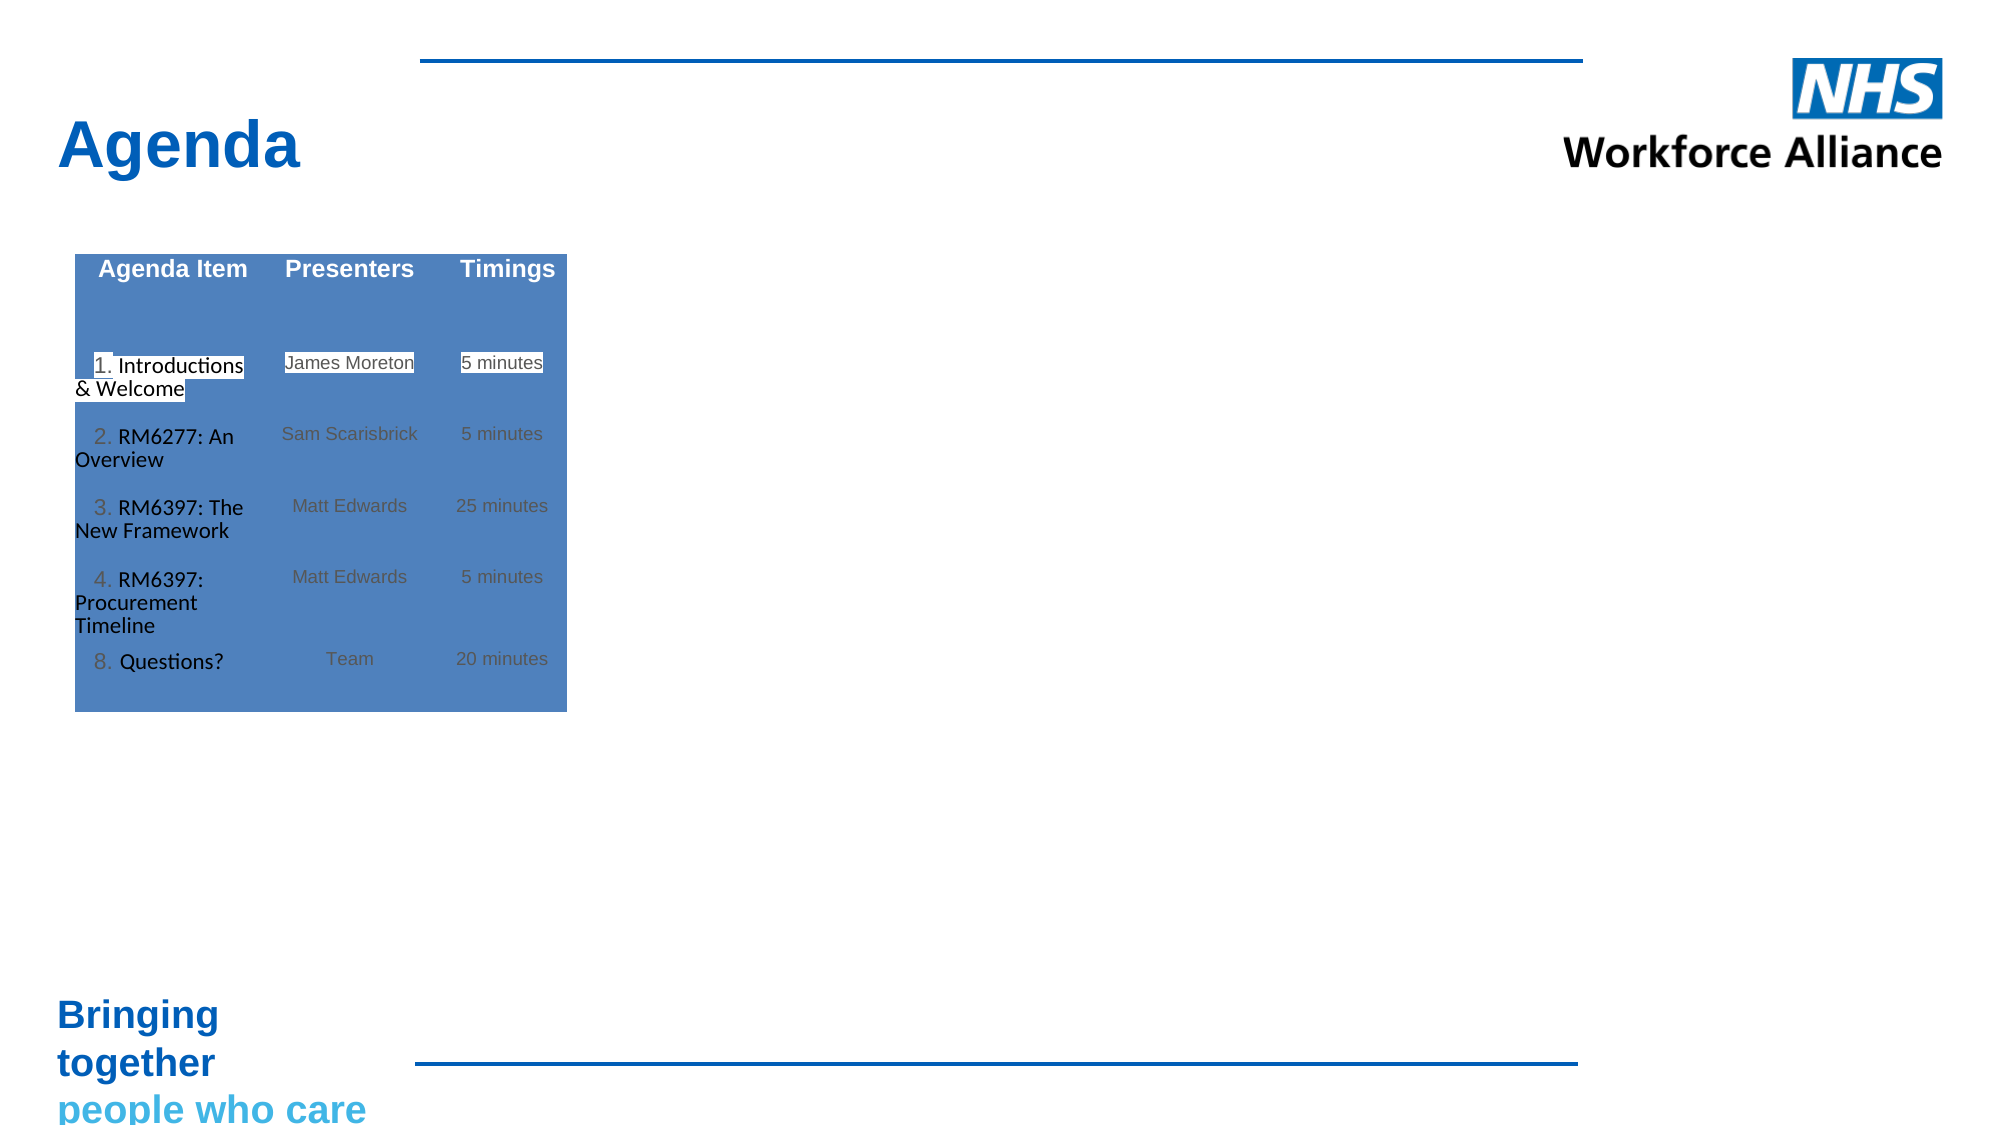

# Agenda
| Agenda Item | Presenters | Timings |
| --- | --- | --- |
| 1. Introductions & Welcome | James Moreton | 5 minutes |
| 2. RM6277: An Overview | Sam Scarisbrick | 5 minutes |
| 3. RM6397: The New Framework | Matt Edwards | 25 minutes |
| 4. RM6397: Procurement Timeline | Matt Edwards | 5 minutes |
| 8. Questions? | Team | 20 minutes |
Bringing together
people who care